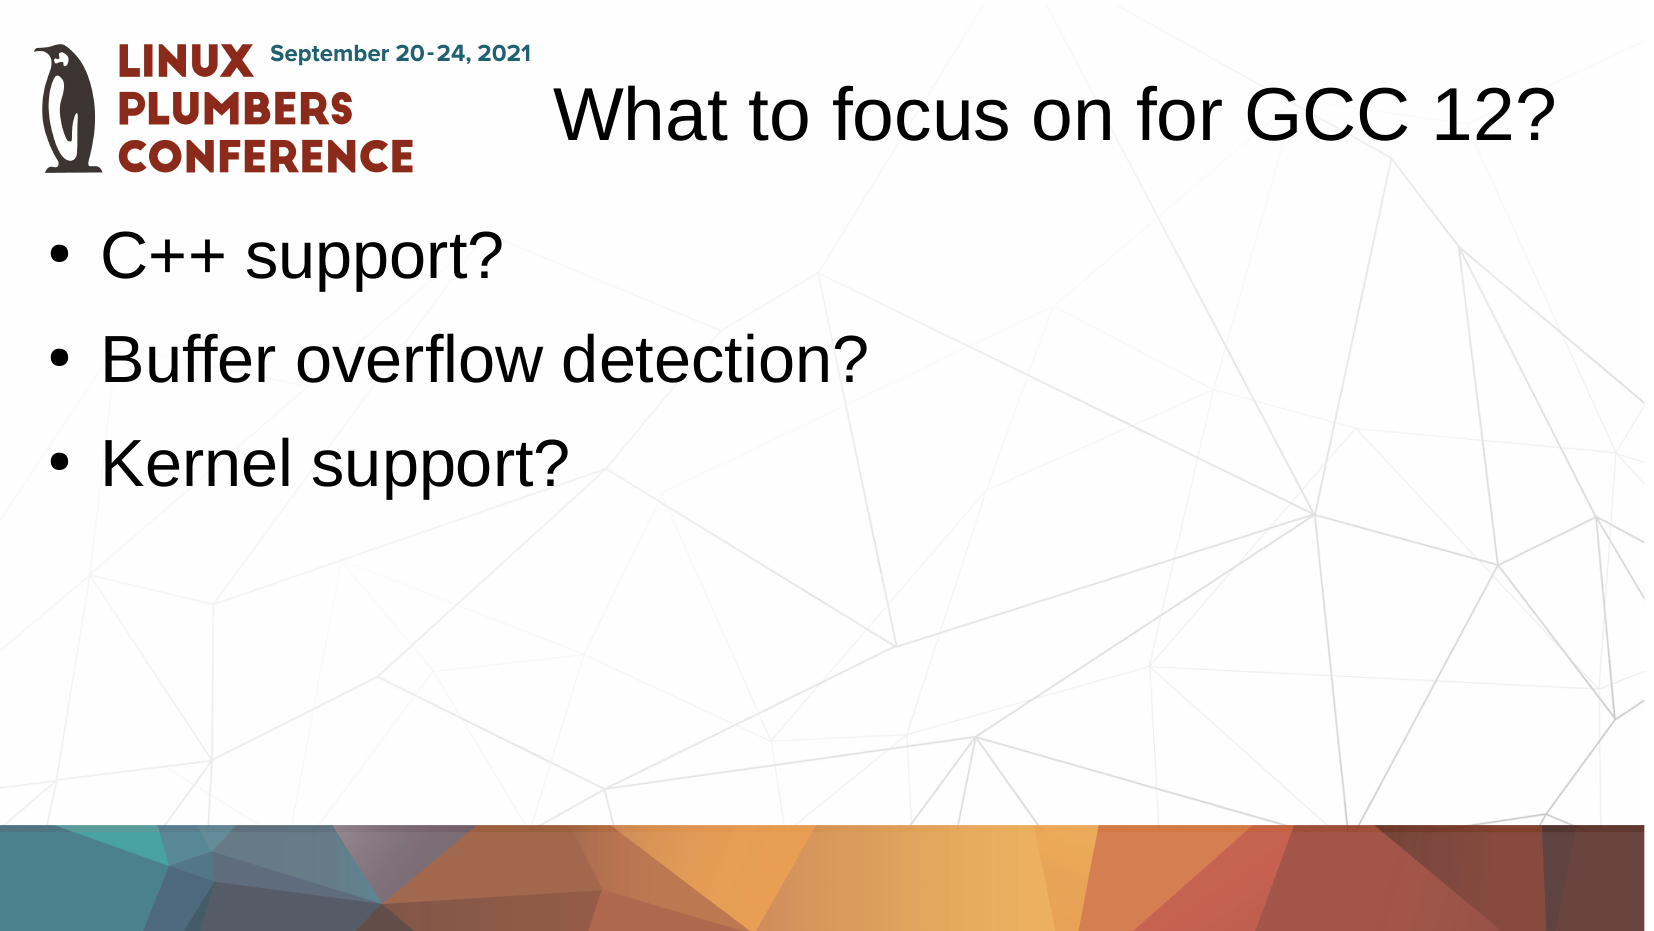

# What to focus on for GCC 12?
C++ support?
Buffer overflow detection?
Kernel support?